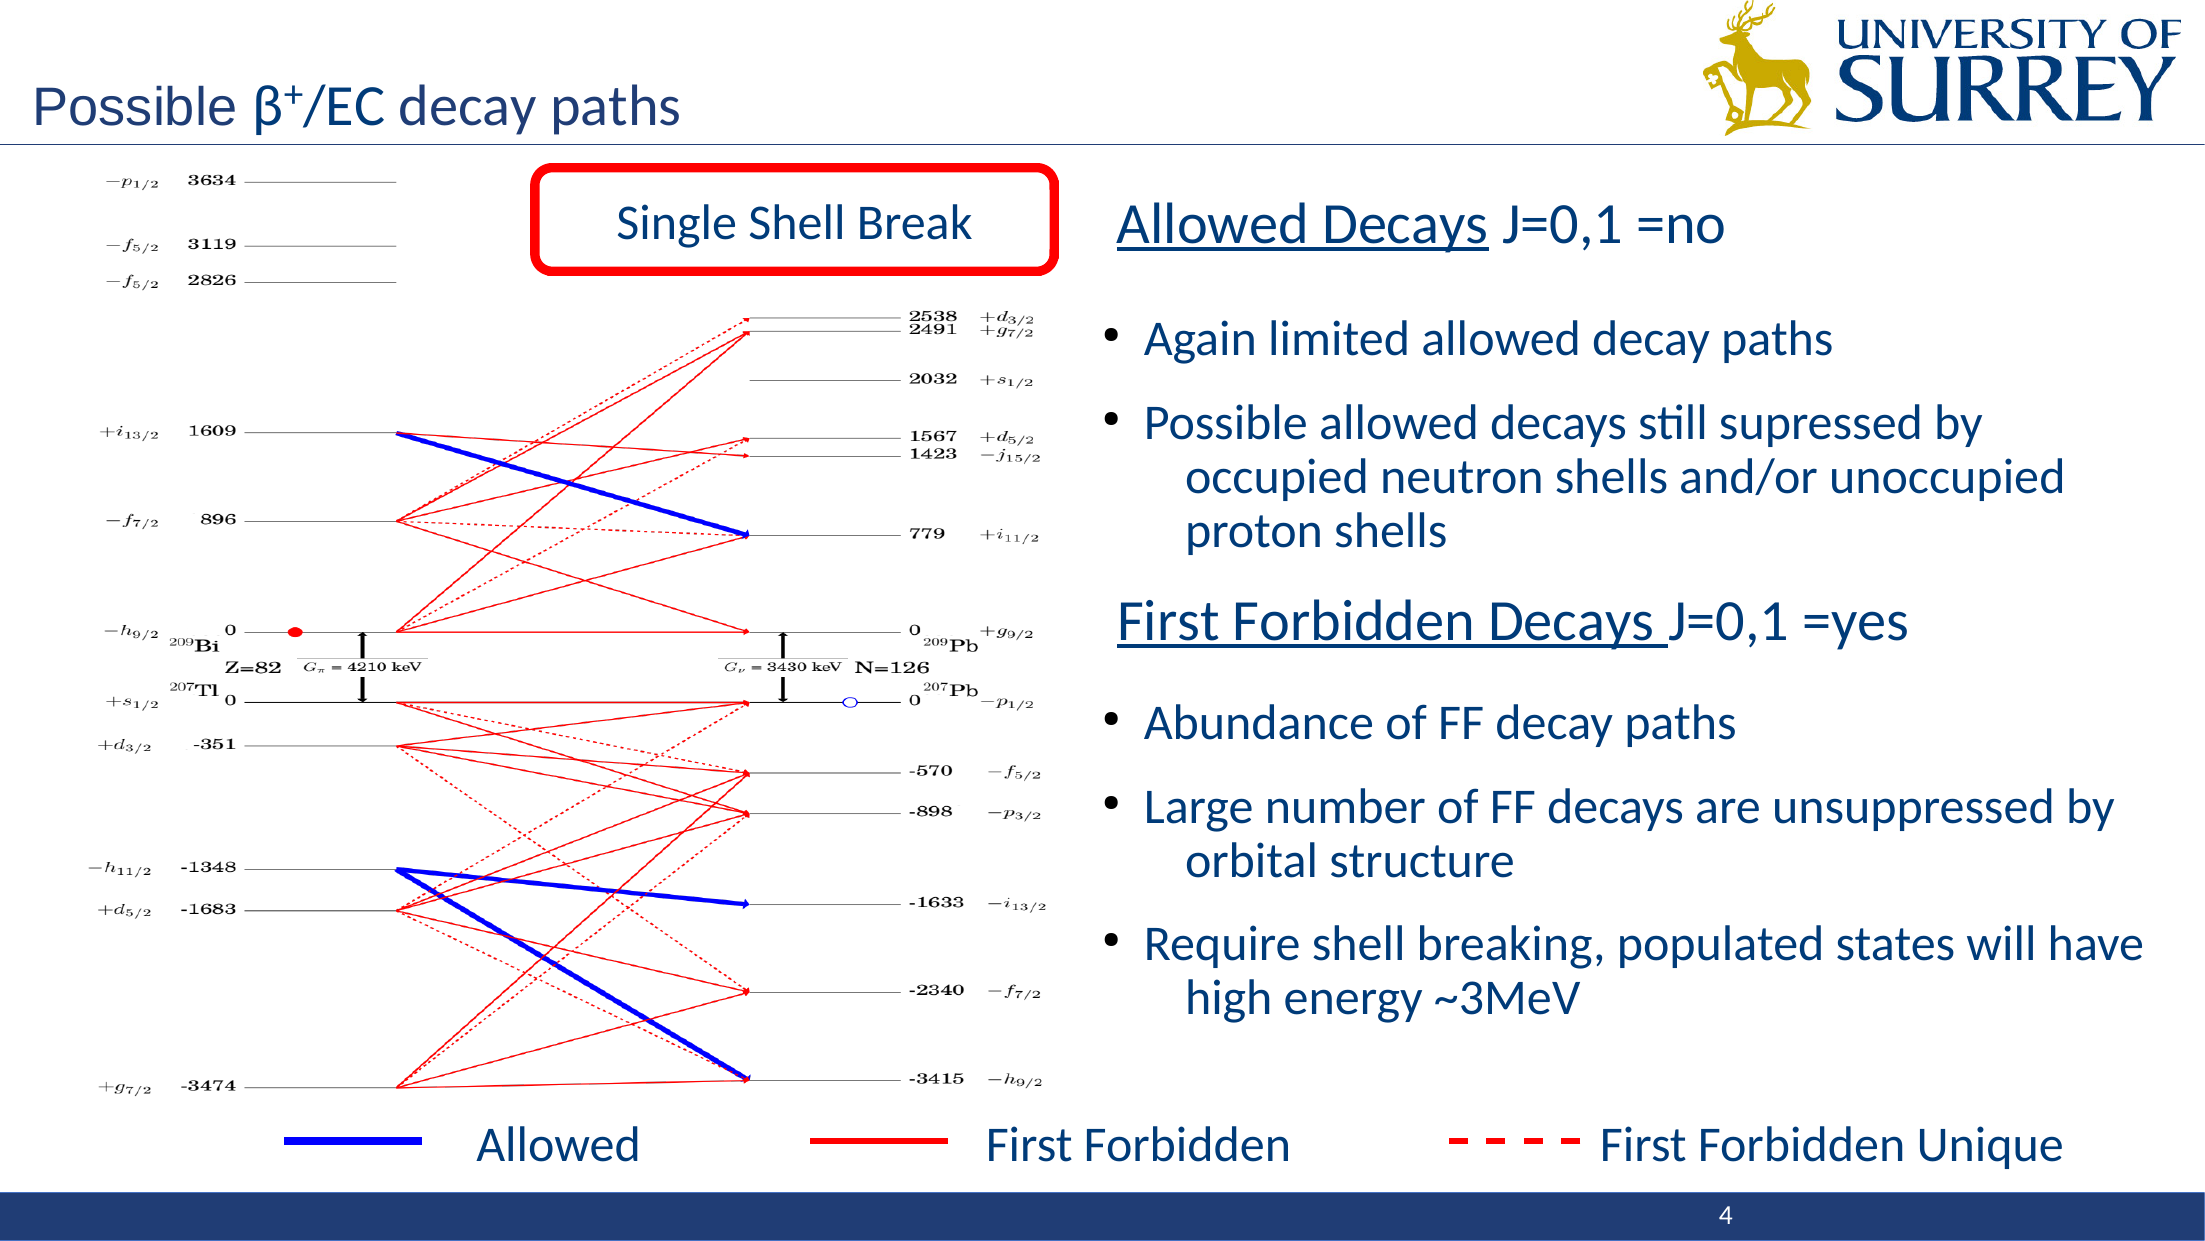

Possible β+/EC decay paths
Single Shell Break
Allowed Decays J=0,1 =no
Again limited allowed decay paths
Possible allowed decays still supressed by occupied neutron shells and/or unoccupied proton shells
First Forbidden Decays J=0,1 =yes
Abundance of FF decay paths
Large number of FF decays are unsuppressed by orbital structure
Require shell breaking, populated states will have high energy ~3MeV
Allowed
First Forbidden
First Forbidden Unique